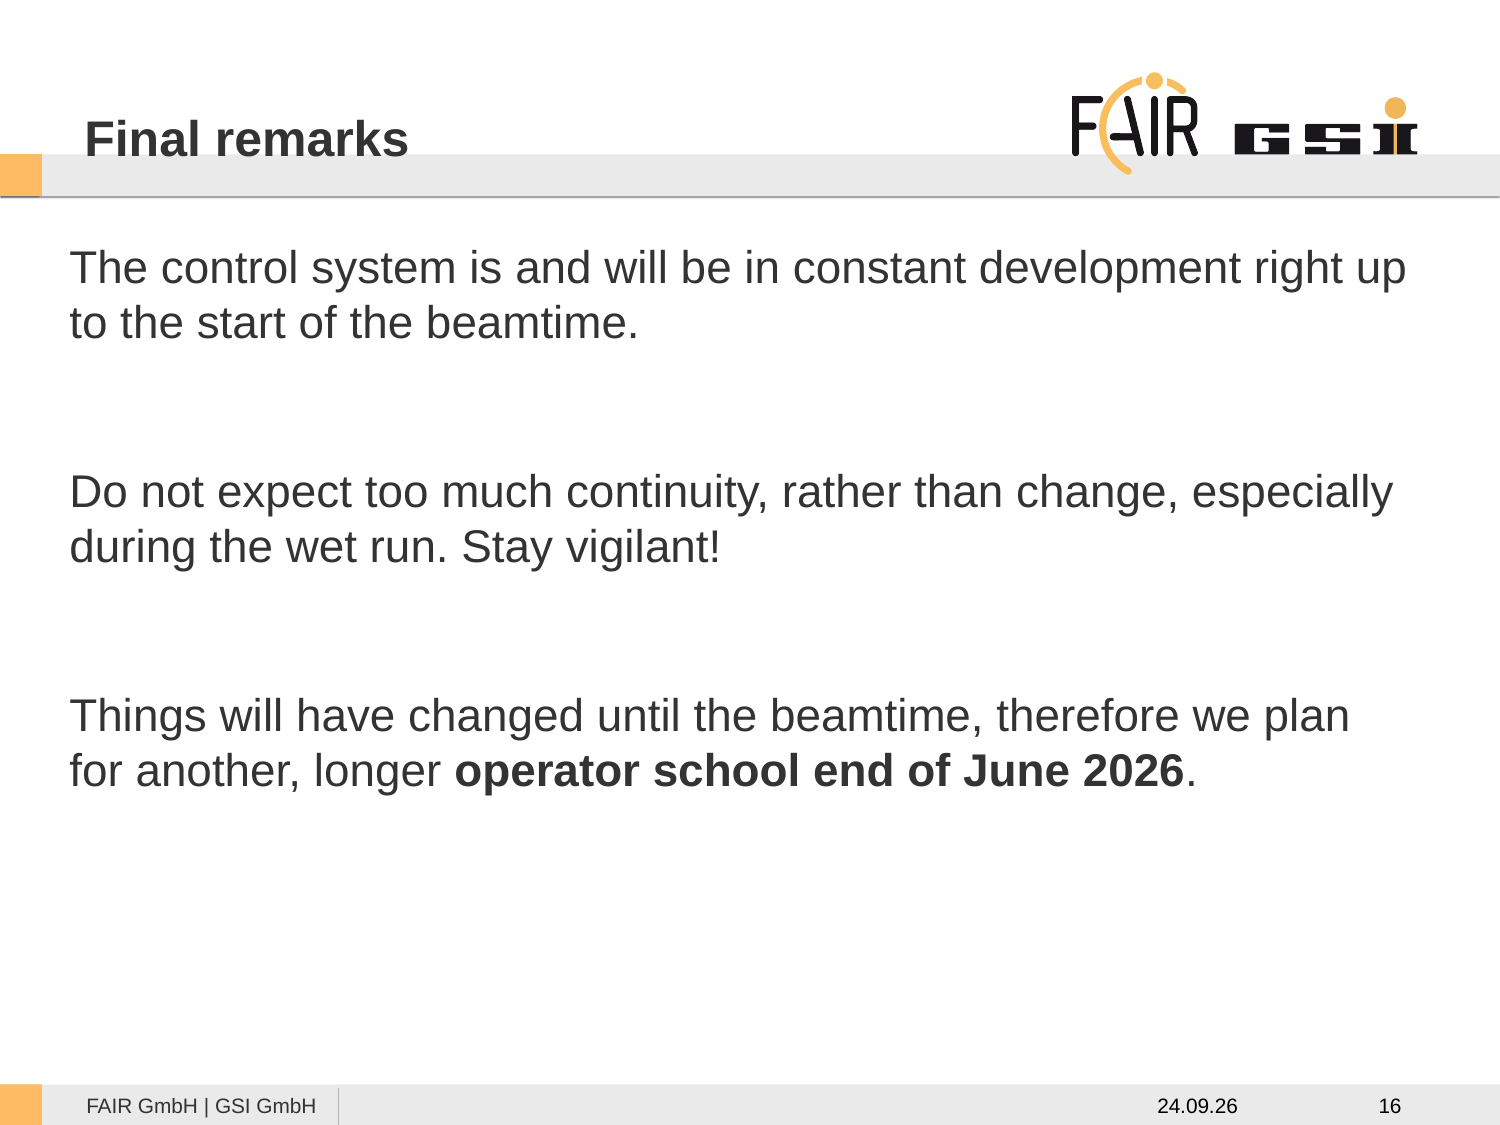

# Final remarks
The control system is and will be in constant development right up to the start of the beamtime.
Do not expect too much continuity, rather than change, especially during the wet run. Stay vigilant!
Things will have changed until the beamtime, therefore we plan for another, longer operator school end of June 2026.